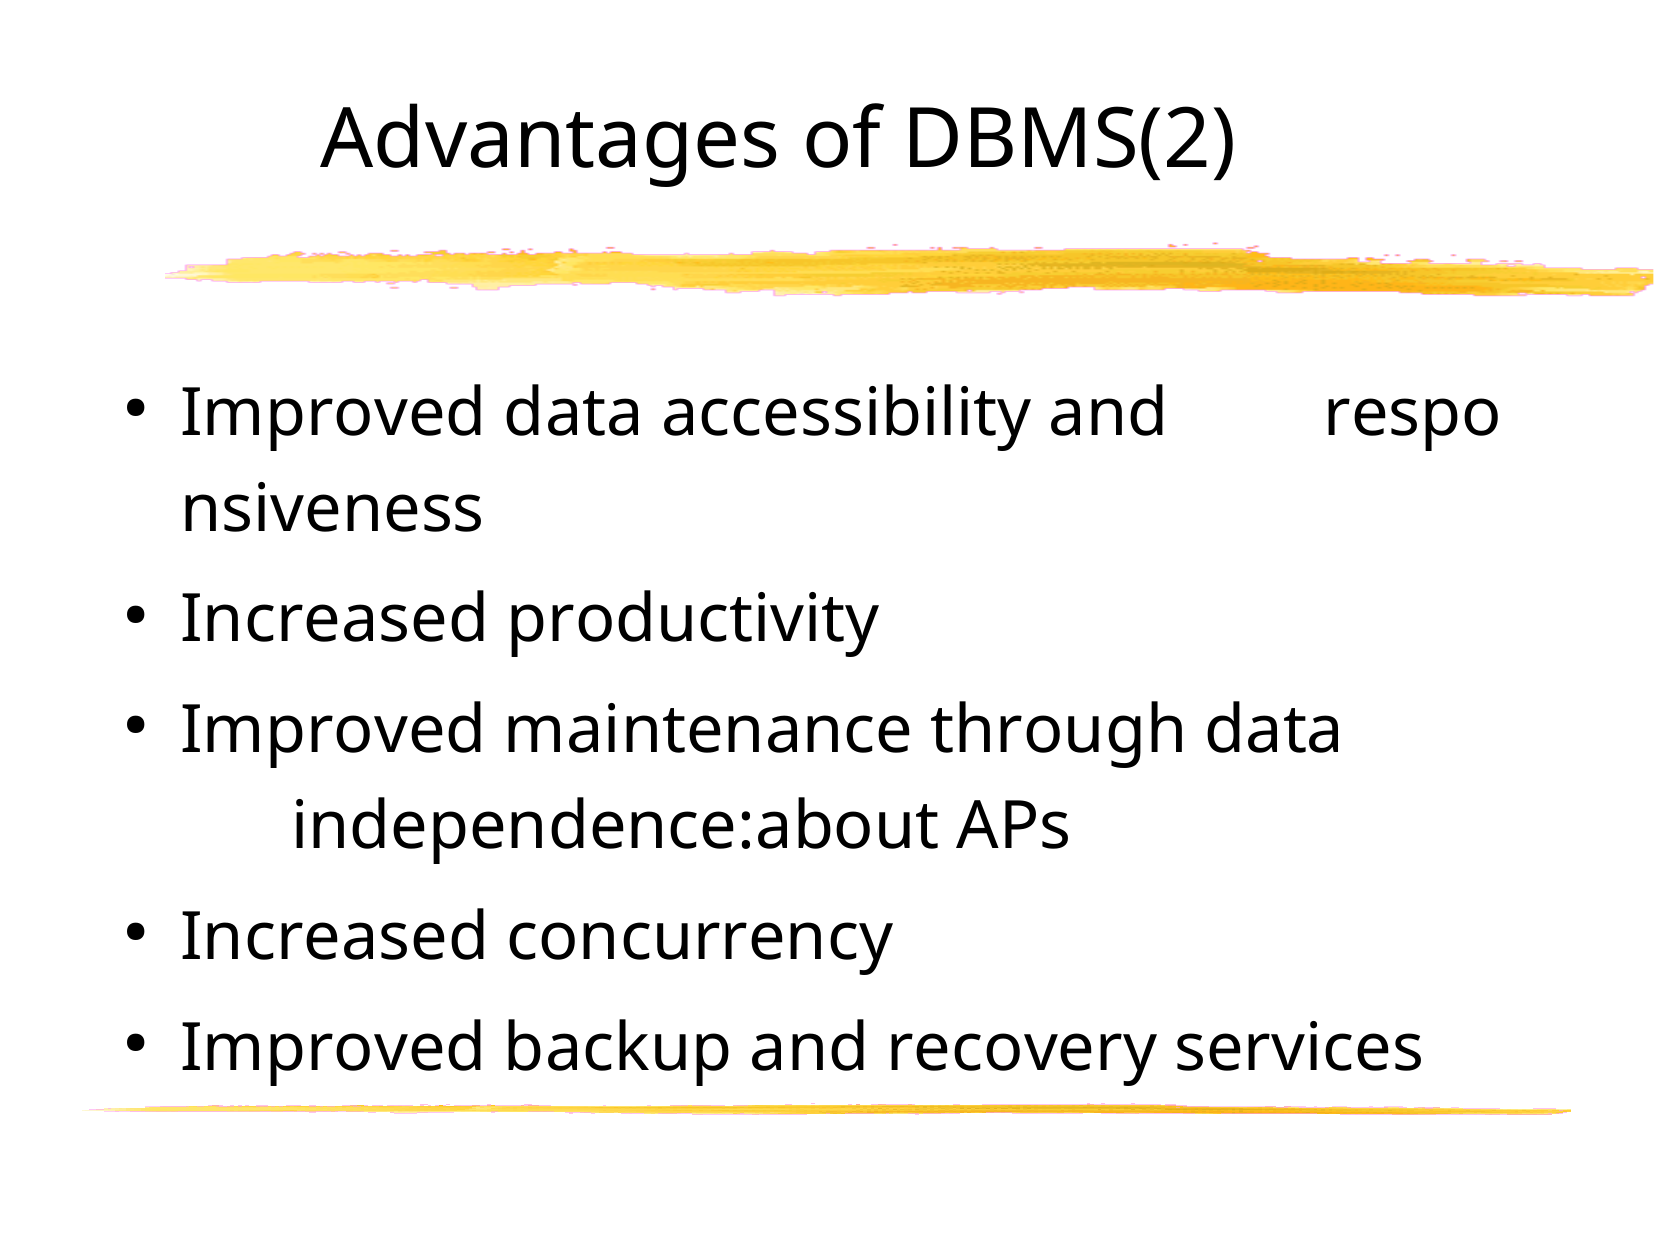

# Advantages of DBMS(2)
Improved data accessibility and responsiveness
Increased productivity
Improved maintenance through data 		 independence:about APs
Increased concurrency
Improved backup and recovery services